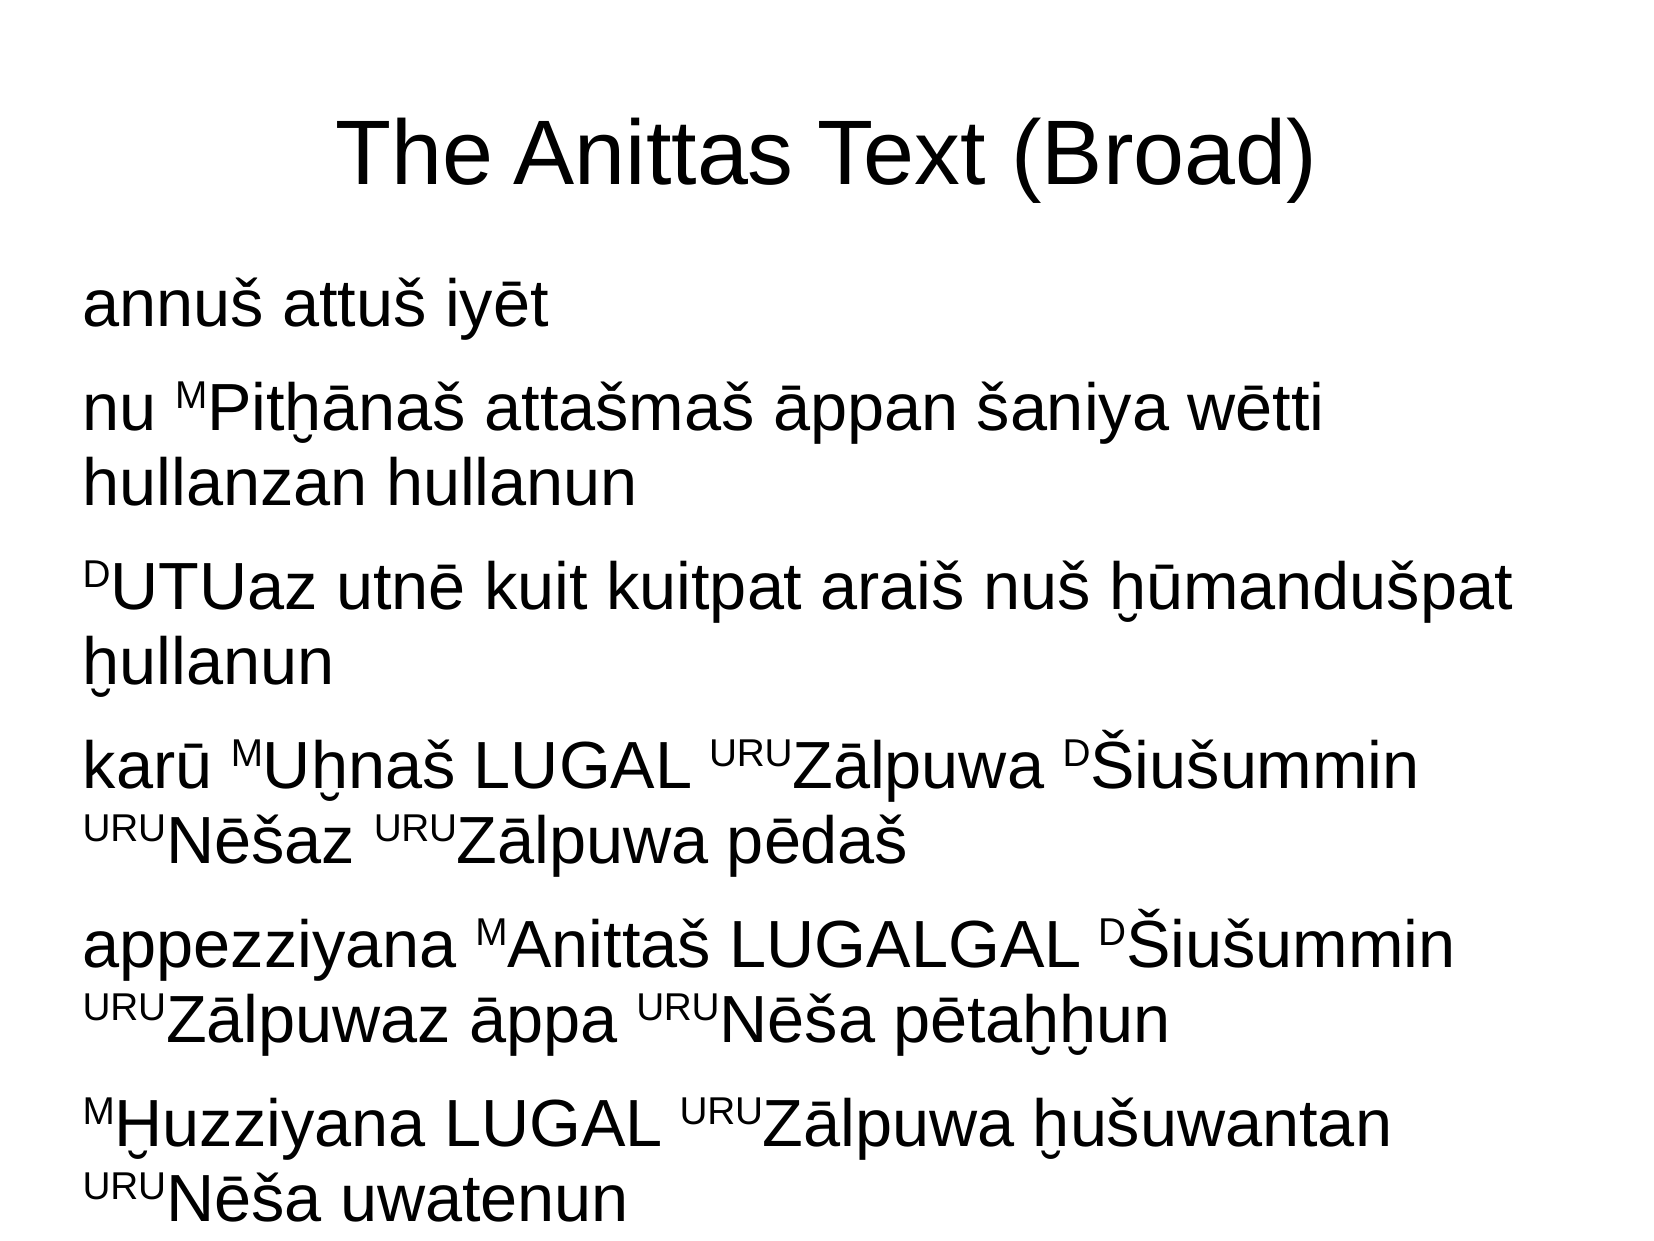

# The Anittas Text (Broad)
annuš attuš iyēt
nu MPitḫānaš attašmaš āppan šaniya wētti hullanzan hullanun
DUTUaz utnē kuit kuitpat araiš nuš ḫūmandušpat ḫullanun
karū MUḫnaš LUGAL URUZālpuwa DŠiušummin URUNēšaz URUZālpuwa pēdaš
appezziyana MAnittaš LUGALGAL DŠiušummin URUZālpuwaz āppa URUNēša pētaḫḫun
MḪuzziyana LUGAL URUZālpuwa ḫušuwantan URUNēša uwatenun